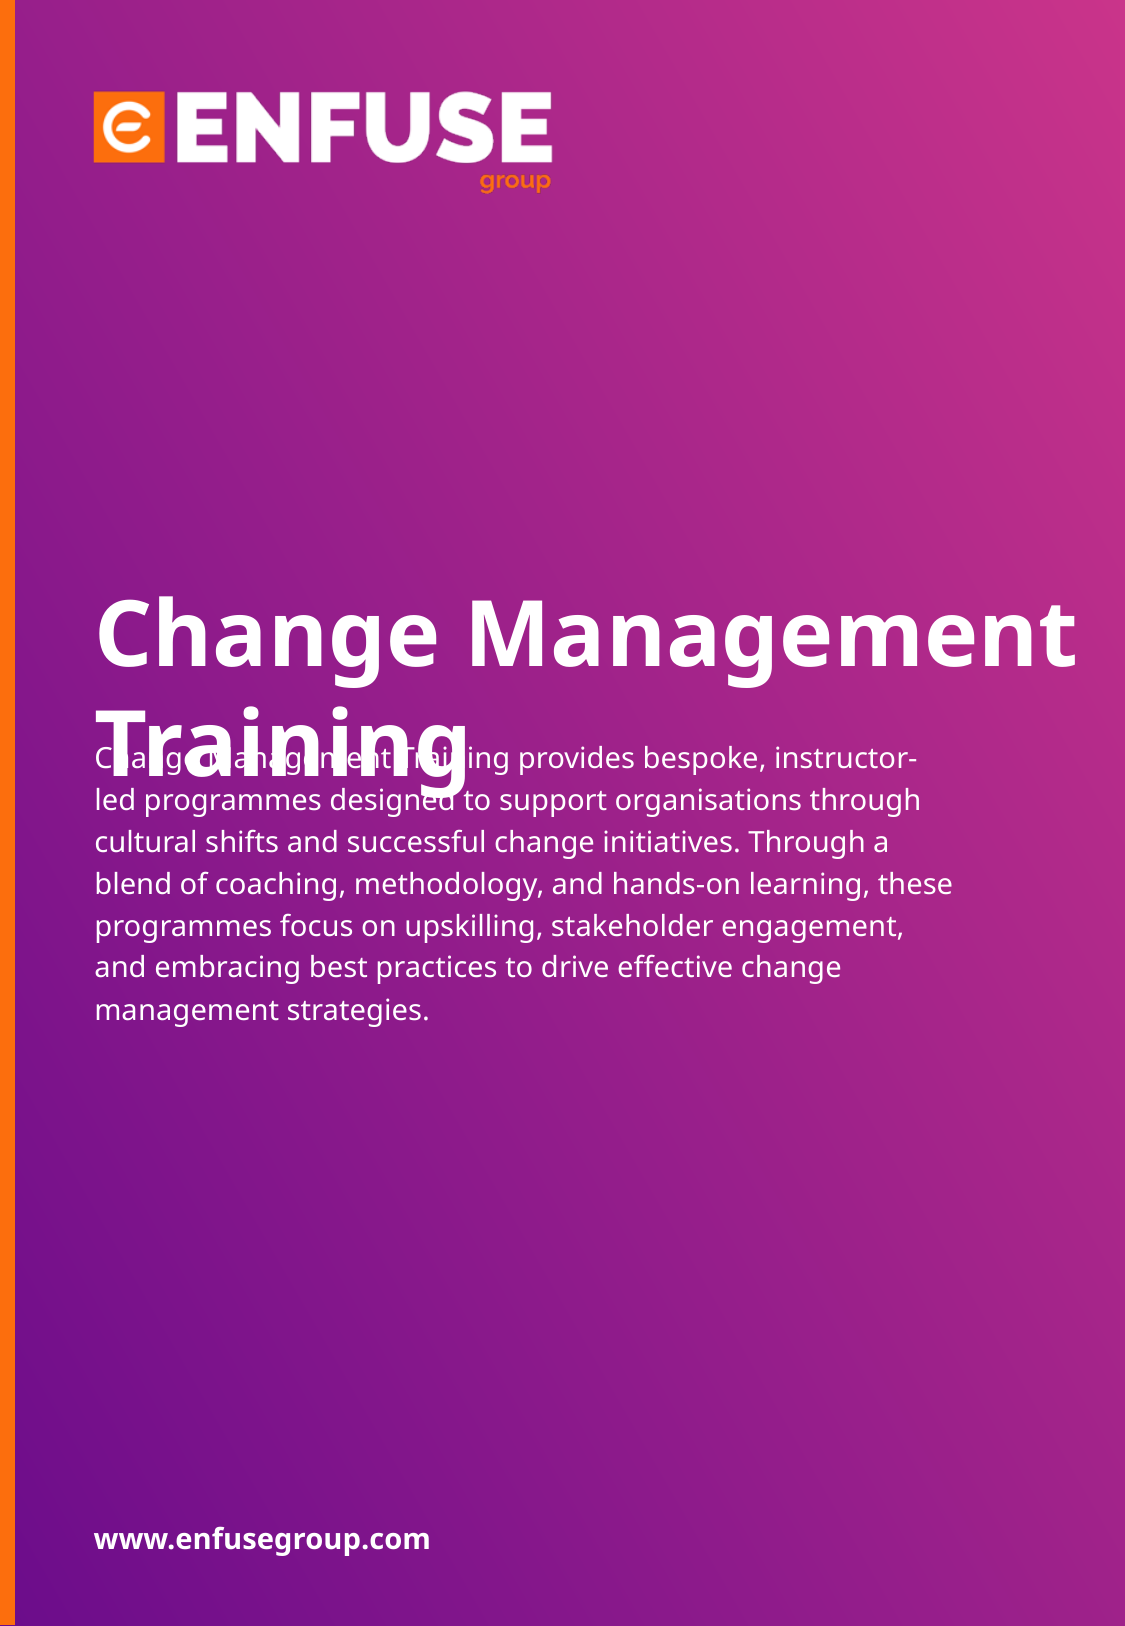

Change Management Training
Change Management Training provides bespoke, instructor-led programmes designed to support organisations through cultural shifts and successful change initiatives. Through a blend of coaching, methodology, and hands-on learning, these programmes focus on upskilling, stakeholder engagement, and embracing best practices to drive effective change management strategies.